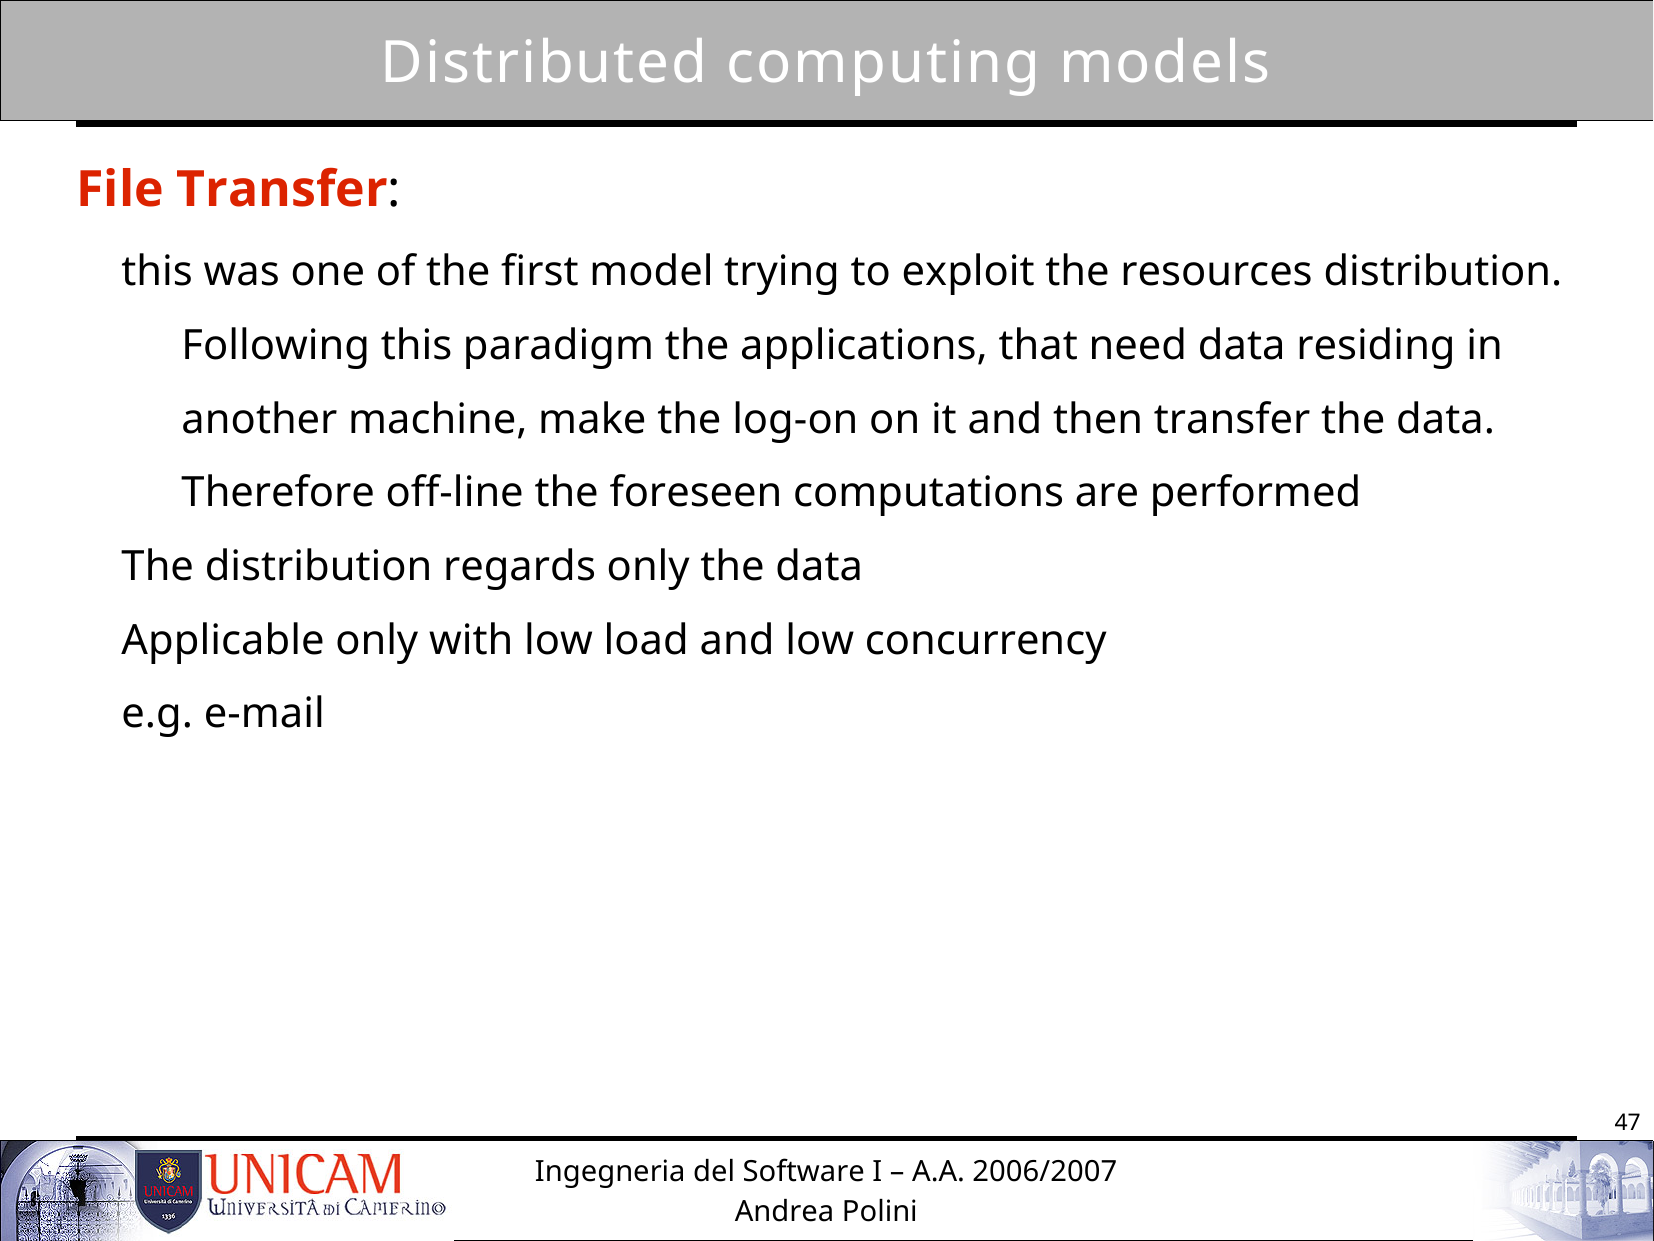

# Distributed computing models
File Transfer:
this was one of the first model trying to exploit the resources distribution. Following this paradigm the applications, that need data residing in another machine, make the log-on on it and then transfer the data. Therefore off-line the foreseen computations are performed
The distribution regards only the data
Applicable only with low load and low concurrency
e.g. e-mail
47